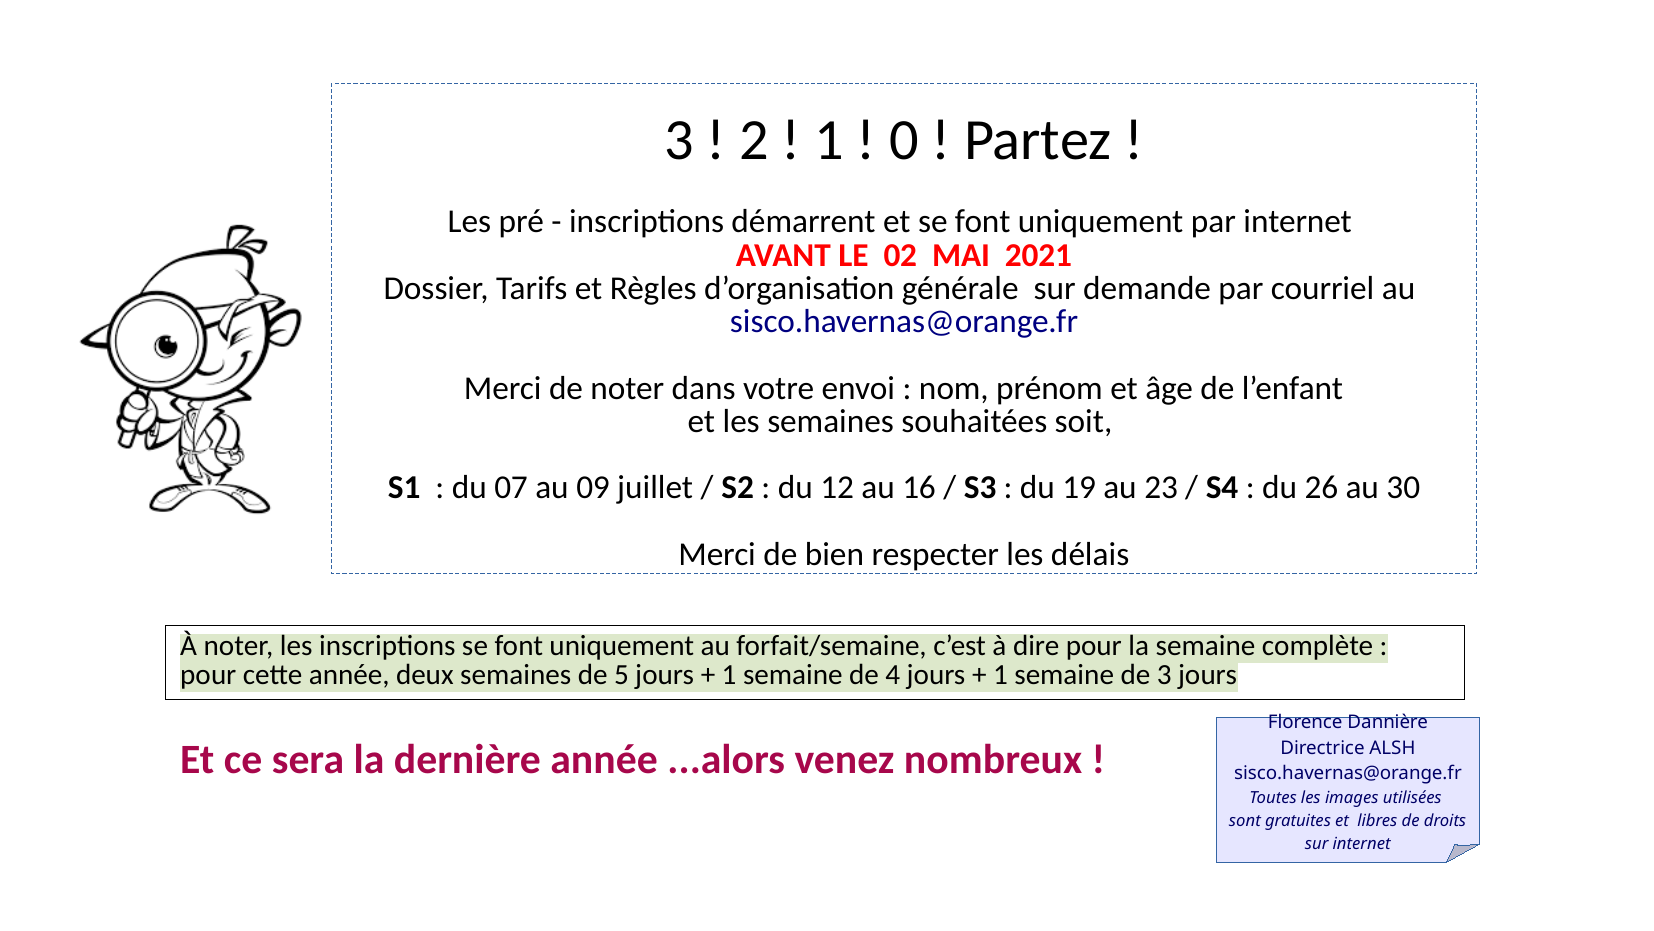

# 3 ! 2 ! 1 ! 0 ! Partez ! Les pré - inscriptions démarrent et se font uniquement par internet AVANT LE 02 MAI 2021 Dossier, Tarifs et Règles d’organisation générale sur demande par courriel au sisco.havernas@orange.fr Merci de noter dans votre envoi : nom, prénom et âge de l’enfant et les semaines souhaitées soit, S1 : du 07 au 09 juillet / S2 : du 12 au 16 / S3 : du 19 au 23 / S4 : du 26 au 30 Merci de bien respecter les délais
À noter, les inscriptions se font uniquement au forfait/semaine, c’est à dire pour la semaine complète : pour cette année, deux semaines de 5 jours + 1 semaine de 4 jours + 1 semaine de 3 jours
Florence Dannière
Directrice ALSH
sisco.havernas@orange.fr
Toutes les images utilisées
sont gratuites et libres de droits
sur internet
Et ce sera la dernière année ...alors venez nombreux !